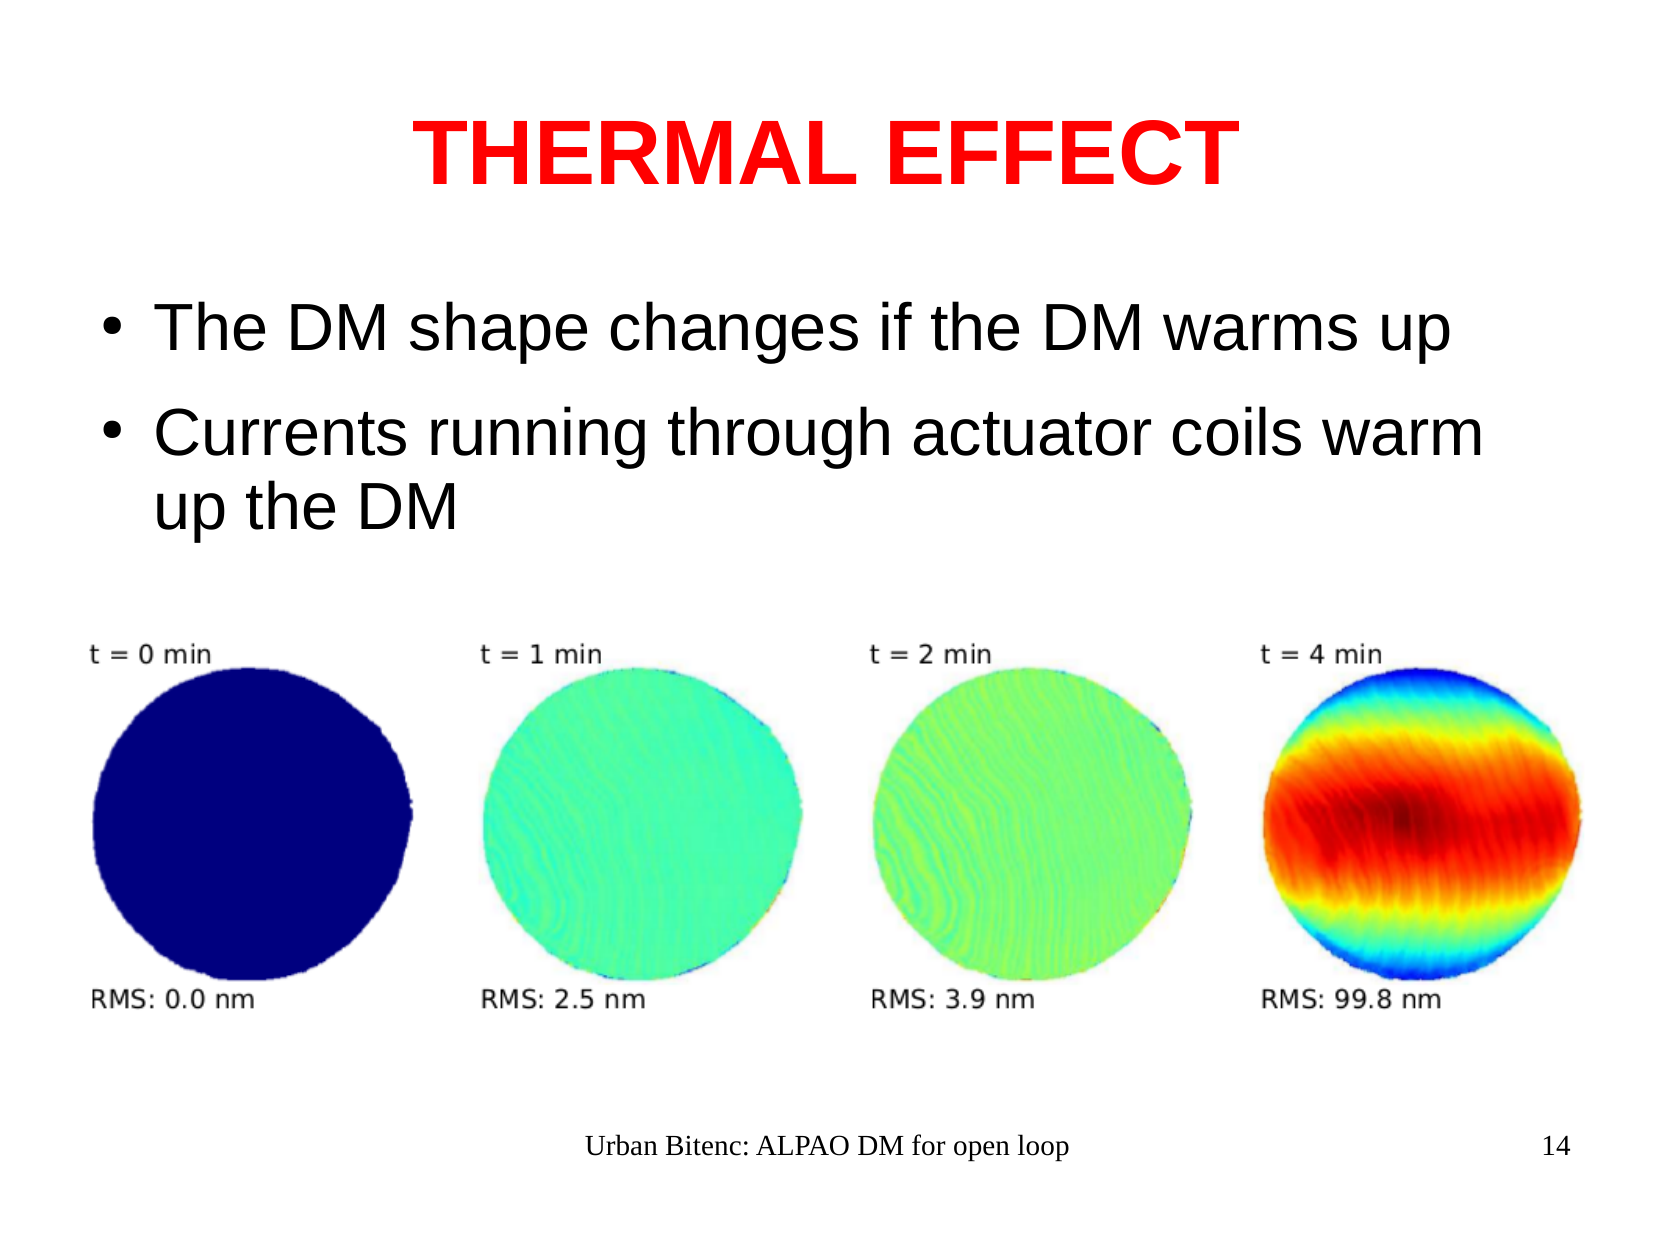

# THERMAL EFFECT
The DM shape changes if the DM warms up
Currents running through actuator coils warm up the DM
Urban Bitenc: ALPAO DM for open loop
14